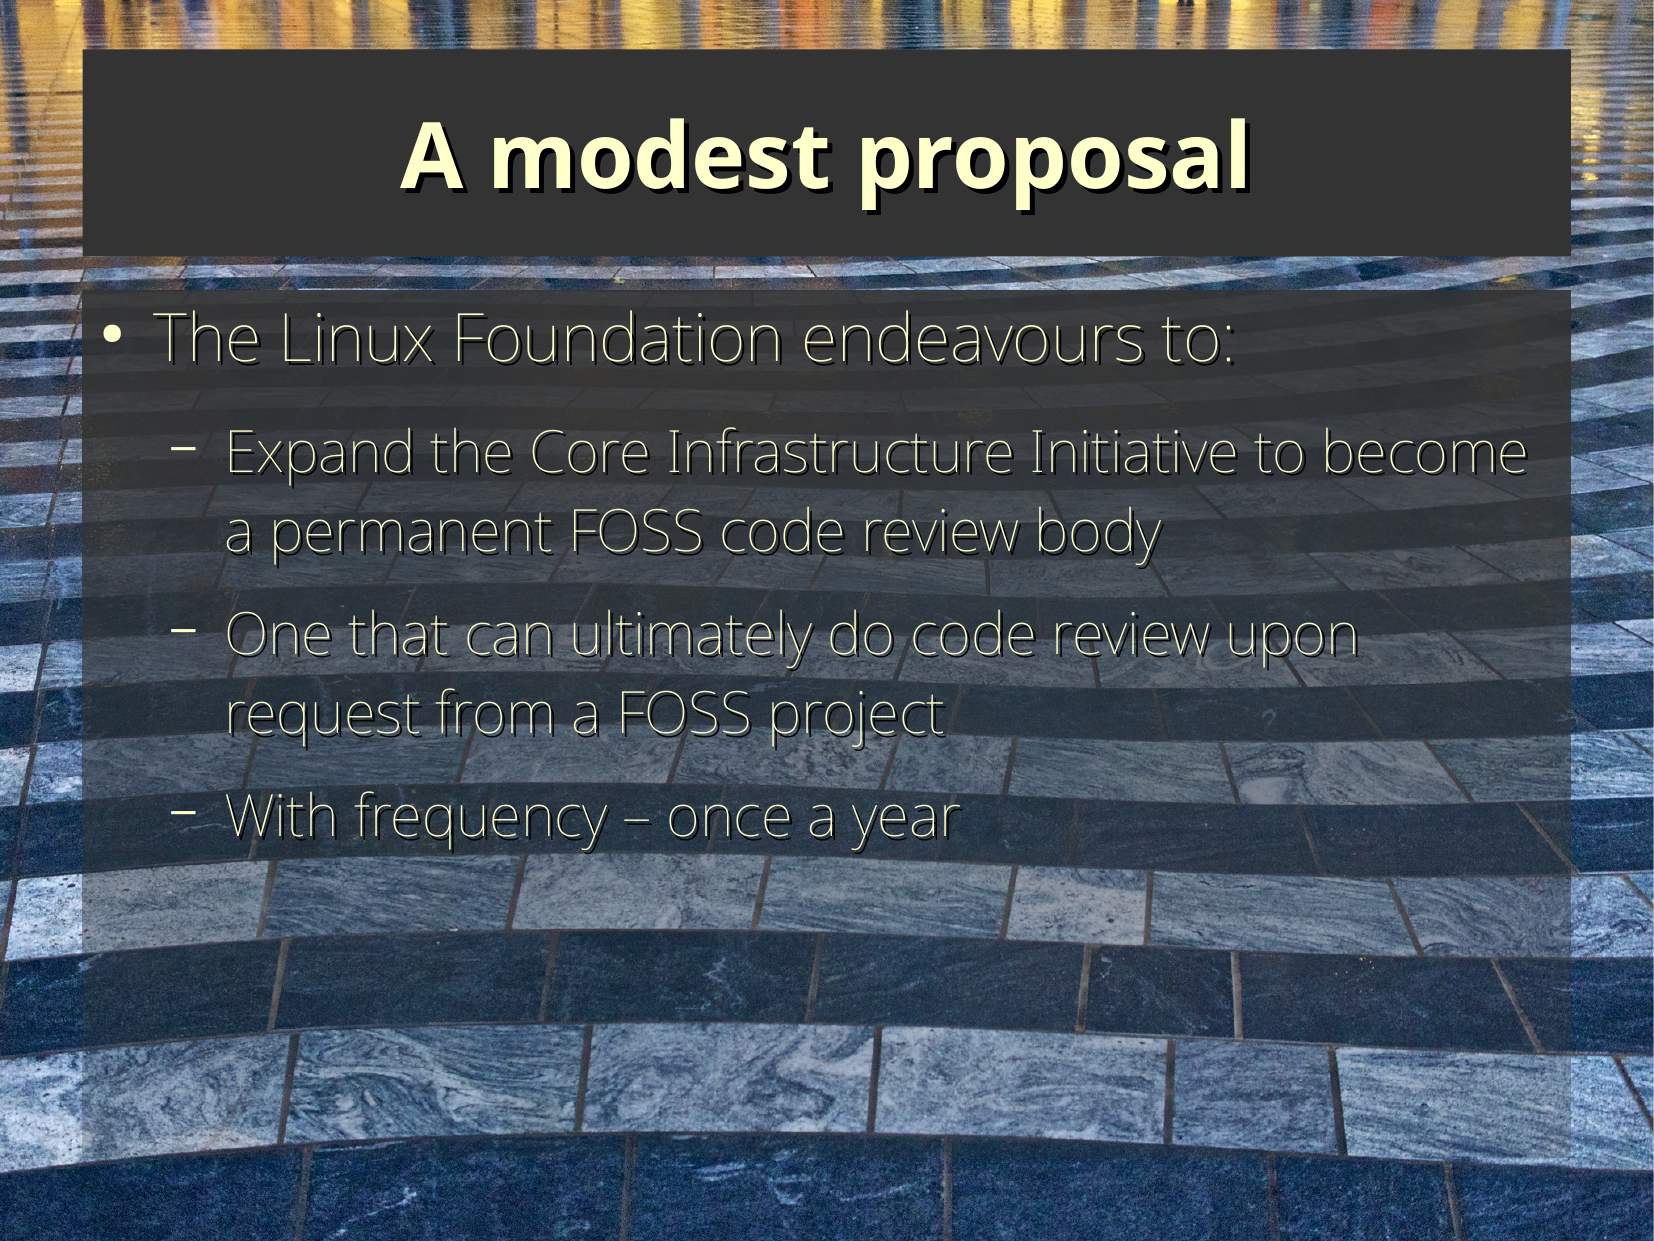

# A modest proposal
The Linux Foundation endeavours to:
Expand the Core Infrastructure Initiative to become a permanent FOSS code review body
One that can ultimately do code review upon request from a FOSS project
With frequency – once a year